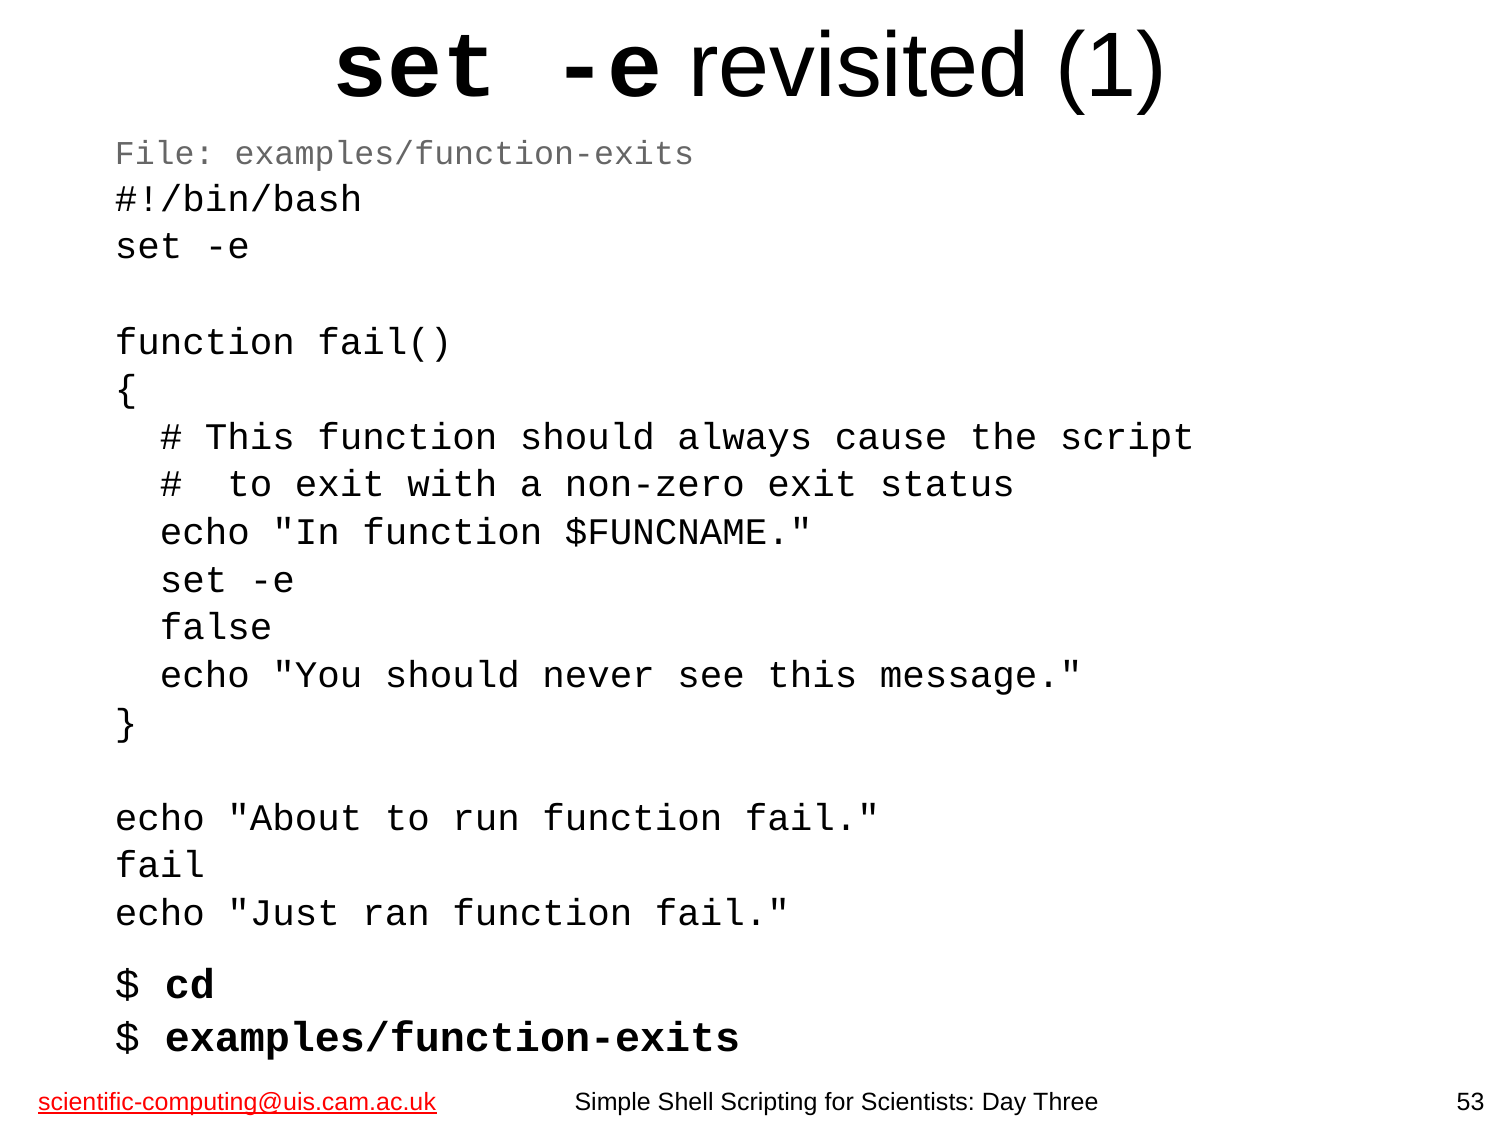

# set -e revisited (1)
File: examples/function-exits
#!/bin/bash
set -e
function fail()
{
 # This function should always cause the script
 # to exit with a non-zero exit status
 echo "In function $FUNCNAME."
 set -e
 false
 echo "You should never see this message."
}
echo "About to run function fail."
fail
echo "Just ran function fail."
$ cd
$ examples/function-exits
escience-support@ucs.cam.ac.uk	Simple Shell Scripting for Scientists: Day Three
53